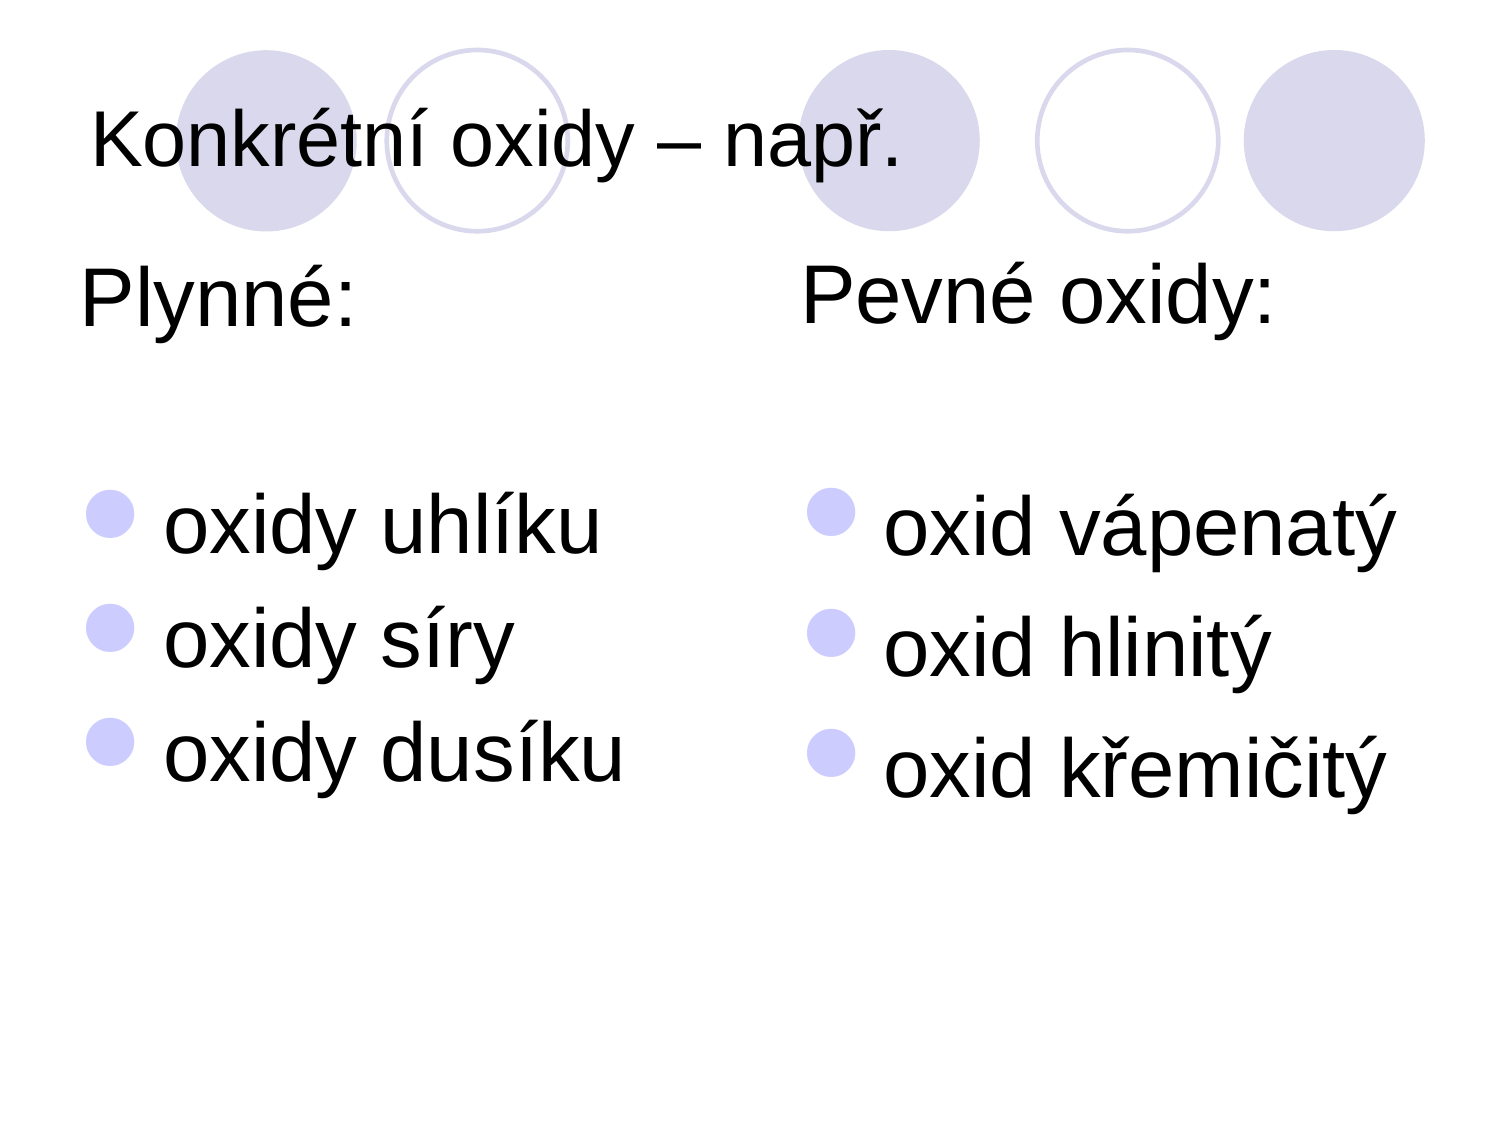

# Konkrétní oxidy – např.
Plynné:
oxidy uhlíku
oxidy síry
oxidy dusíku
Pevné oxidy:
oxid vápenatý
oxid hlinitý
oxid křemičitý